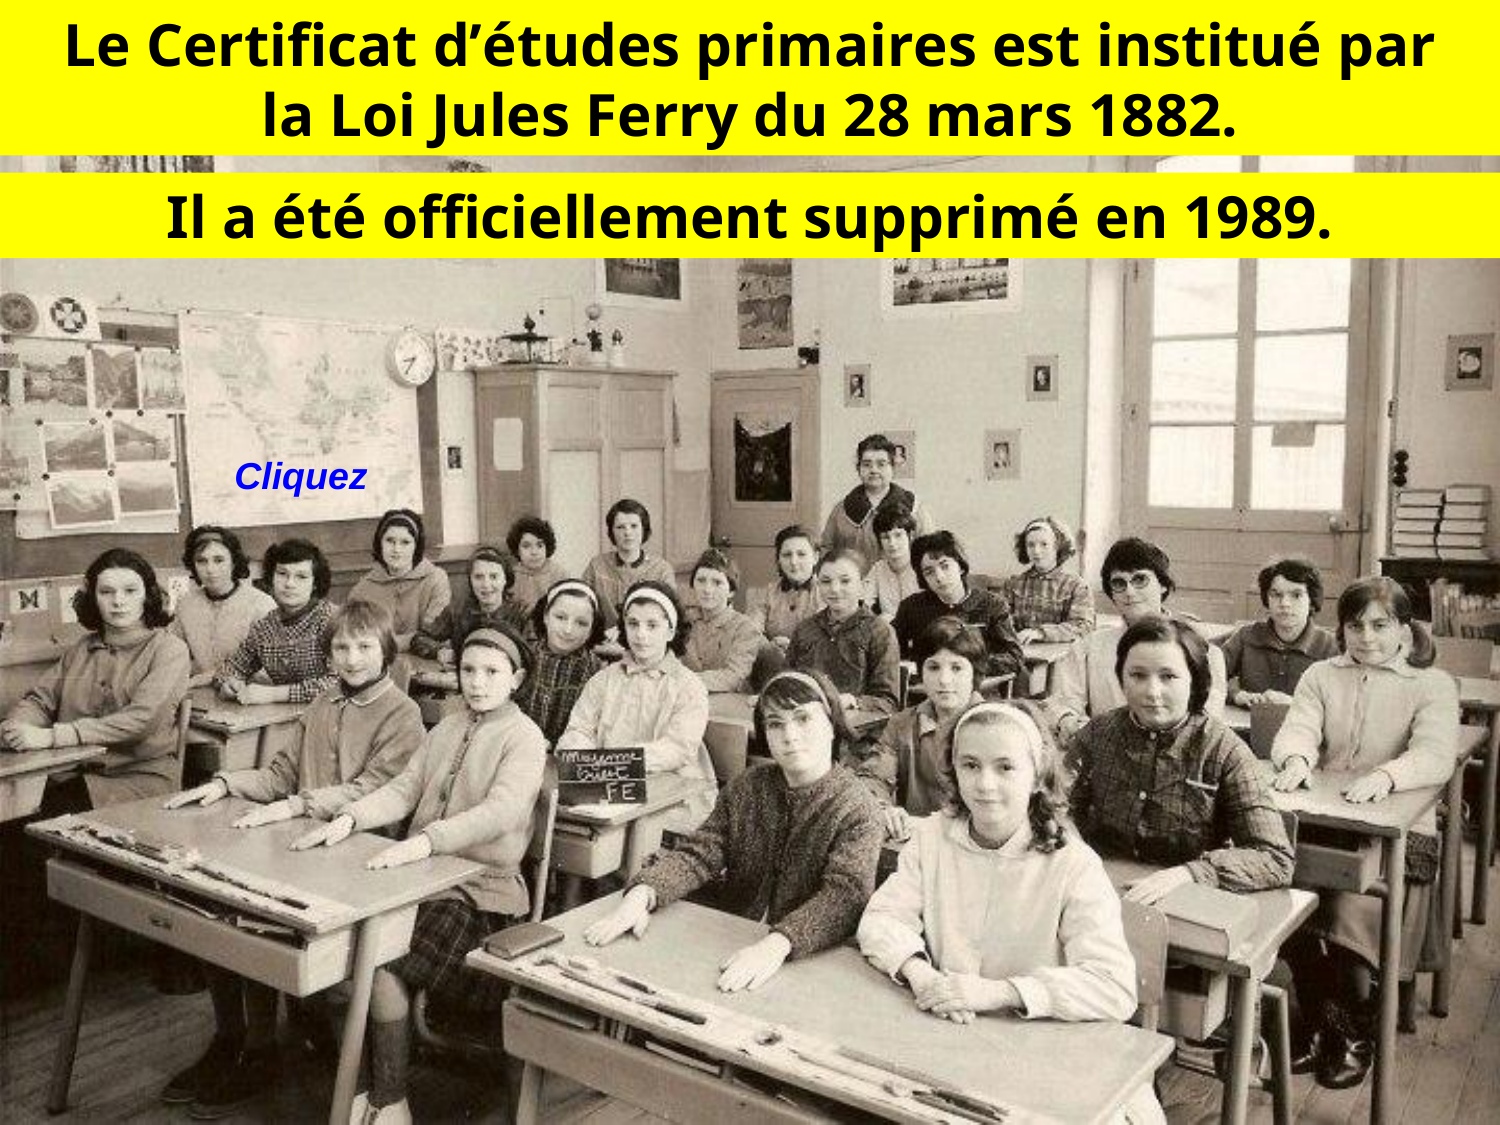

Le Certificat d’études primaires est institué par la Loi Jules Ferry du 28 mars 1882.
Il a été officiellement supprimé en 1989.
Cliquez